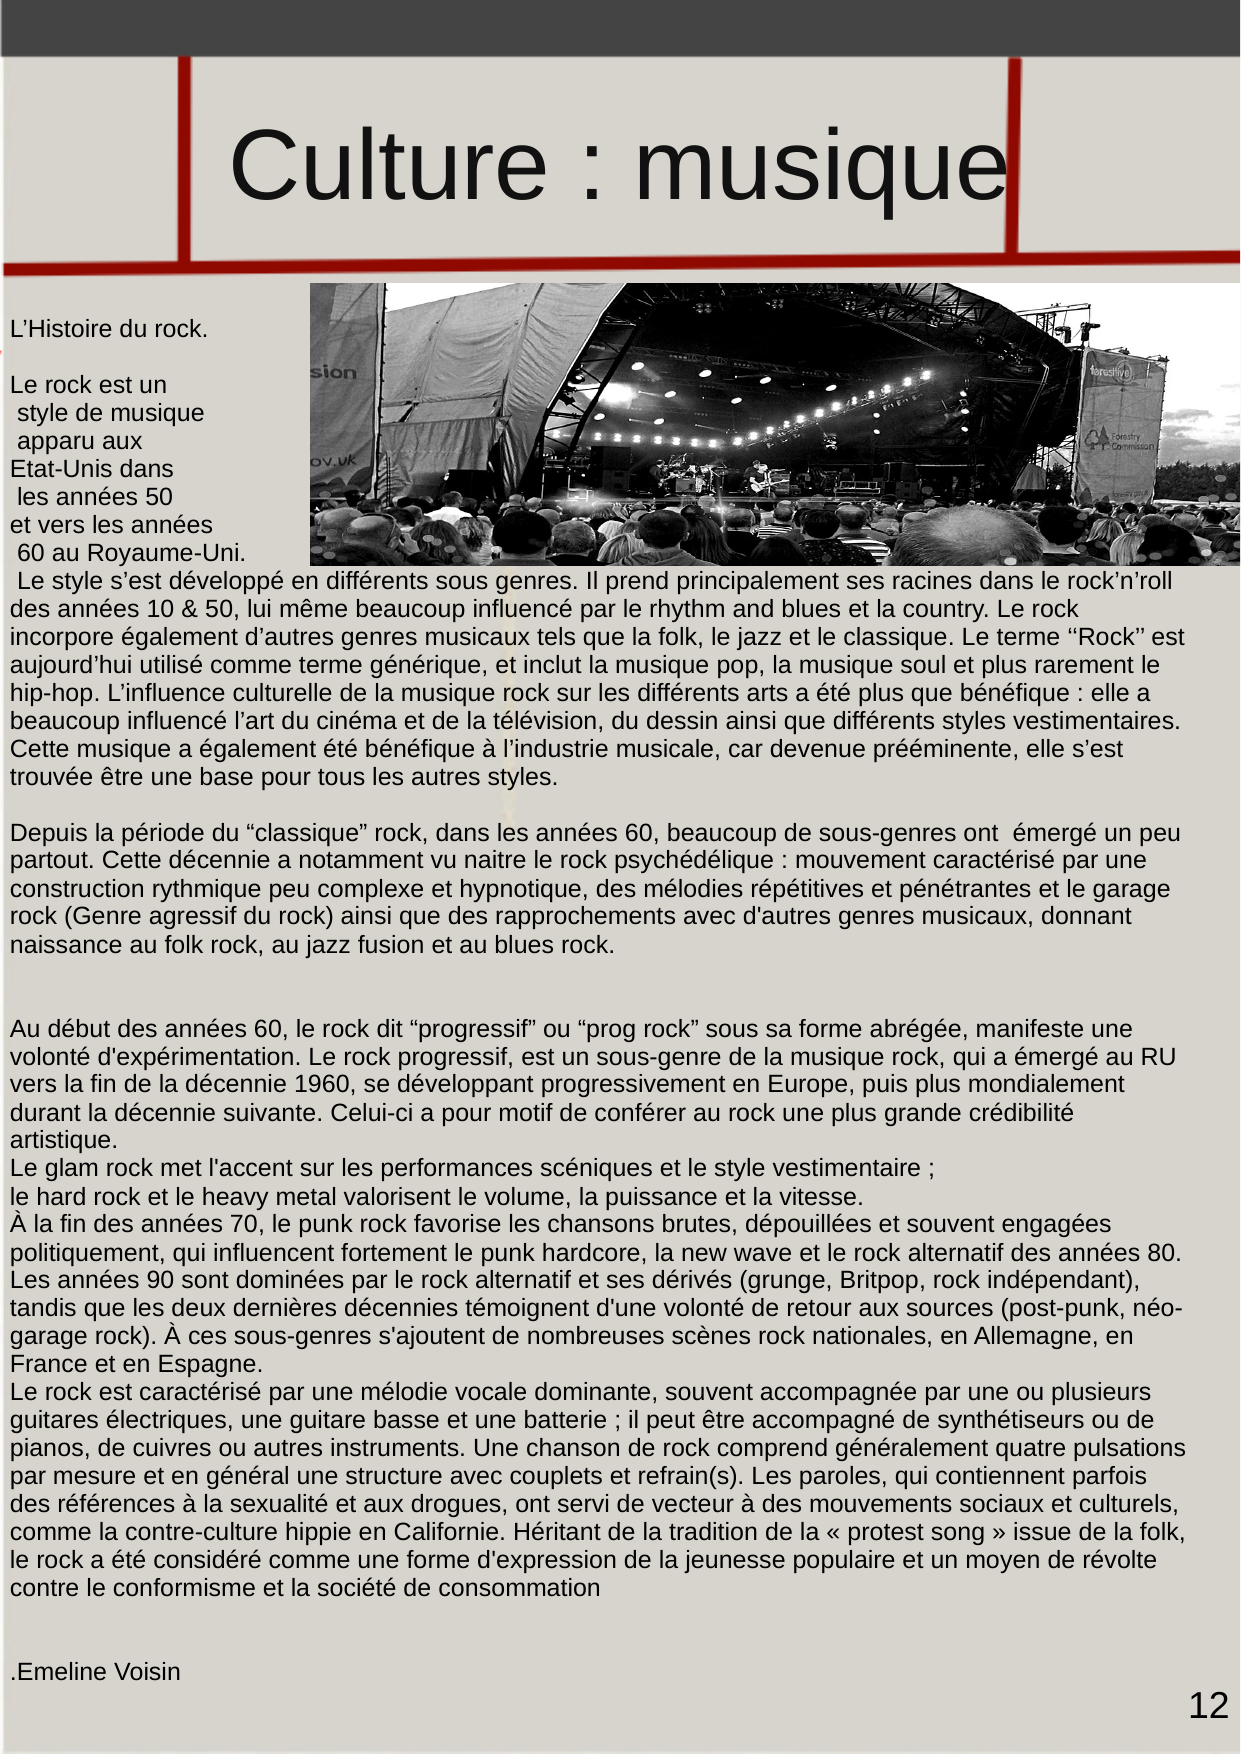

# Culture : musique
L’Histoire du rock.
Le rock est un
 style de musique
 apparu aux
Etat-Unis dans
 les années 50
et vers les années
 60 au Royaume-Uni.
 Le style s’est développé en différents sous genres. Il prend principalement ses racines dans le rock’n’roll des années 10 & 50, lui même beaucoup influencé par le rhythm and blues et la country. Le rock incorpore également d’autres genres musicaux tels que la folk, le jazz et le classique. Le terme ‘‘Rock’’ est aujourd’hui utilisé comme terme générique, et inclut la musique pop, la musique soul et plus rarement le hip-hop. L’influence culturelle de la musique rock sur les différents arts a été plus que bénéfique : elle a beaucoup influencé l’art du cinéma et de la télévision, du dessin ainsi que différents styles vestimentaires. Cette musique a également été bénéfique à l’industrie musicale, car devenue prééminente, elle s’est trouvée être une base pour tous les autres styles.
Depuis la période du “classique” rock, dans les années 60, beaucoup de sous-genres ont émergé un peu partout. Cette décennie a notamment vu naitre le rock psychédélique : mouvement caractérisé par une construction rythmique peu complexe et hypnotique, des mélodies répétitives et pénétrantes et le garage rock (Genre agressif du rock) ainsi que des rapprochements avec d'autres genres musicaux, donnant naissance au folk rock, au jazz fusion et au blues rock.
Au début des années 60, le rock dit “progressif” ou “prog rock” sous sa forme abrégée, manifeste une volonté d'expérimentation. Le rock progressif, est un sous-genre de la musique rock, qui a émergé au RU vers la fin de la décennie 1960, se développant progressivement en Europe, puis plus mondialement durant la décennie suivante. Celui-ci a pour motif de conférer au rock une plus grande crédibilité artistique.
Le glam rock met l'accent sur les performances scéniques et le style vestimentaire ;
le hard rock et le heavy metal valorisent le volume, la puissance et la vitesse.
À la fin des années 70, le punk rock favorise les chansons brutes, dépouillées et souvent engagées politiquement, qui influencent fortement le punk hardcore, la new wave et le rock alternatif des années 80.
Les années 90 sont dominées par le rock alternatif et ses dérivés (grunge, Britpop, rock indépendant), tandis que les deux dernières décennies témoignent d'une volonté de retour aux sources (post-punk, néo-garage rock). À ces sous-genres s'ajoutent de nombreuses scènes rock nationales, en Allemagne, en France et en Espagne.
Le rock est caractérisé par une mélodie vocale dominante, souvent accompagnée par une ou plusieurs guitares électriques, une guitare basse et une batterie ; il peut être accompagné de synthétiseurs ou de pianos, de cuivres ou autres instruments. Une chanson de rock comprend généralement quatre pulsations par mesure et en général une structure avec couplets et refrain(s). Les paroles, qui contiennent parfois des références à la sexualité et aux drogues, ont servi de vecteur à des mouvements sociaux et culturels, comme la contre-culture hippie en Californie. Héritant de la tradition de la « protest song » issue de la folk, le rock a été considéré comme une forme d'expression de la jeunesse populaire et un moyen de révolte contre le conformisme et la société de consommation
.Emeline Voisin
12